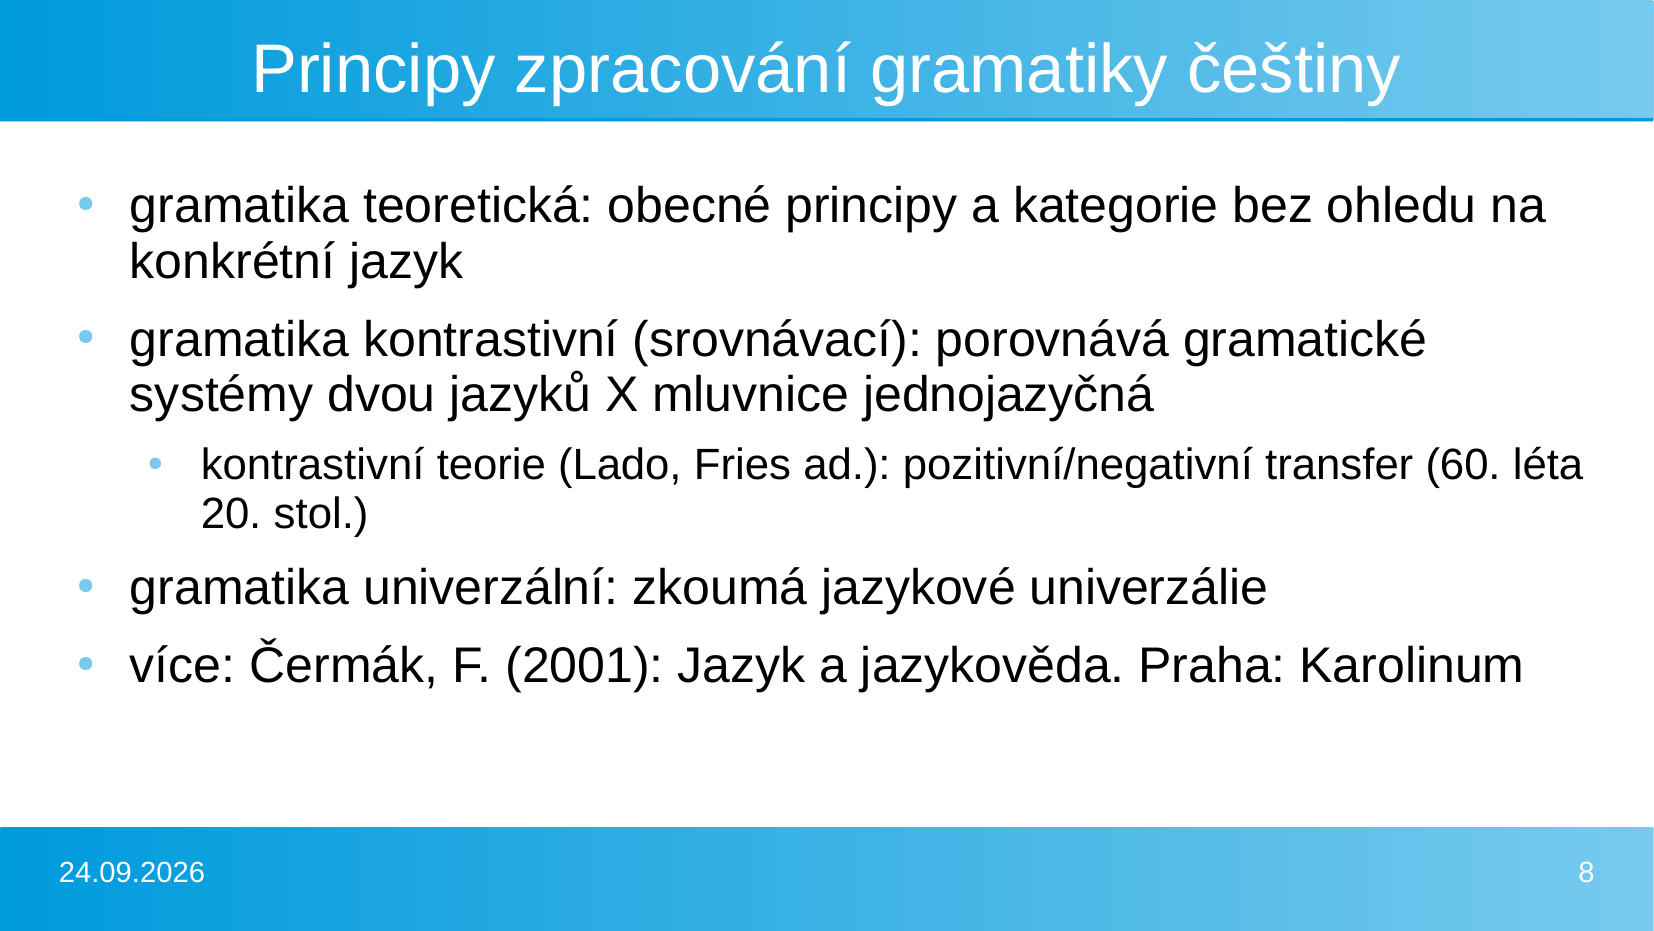

# Principy zpracování gramatiky češtiny
gramatika teoretická: obecné principy a kategorie bez ohledu na konkrétní jazyk
gramatika kontrastivní (srovnávací): porovnává gramatické systémy dvou jazyků X mluvnice jednojazyčná
kontrastivní teorie (Lado, Fries ad.): pozitivní/negativní transfer (60. léta 20. stol.)
gramatika univerzální: zkoumá jazykové univerzálie
více: Čermák, F. (2001): Jazyk a jazykověda. Praha: Karolinum
8